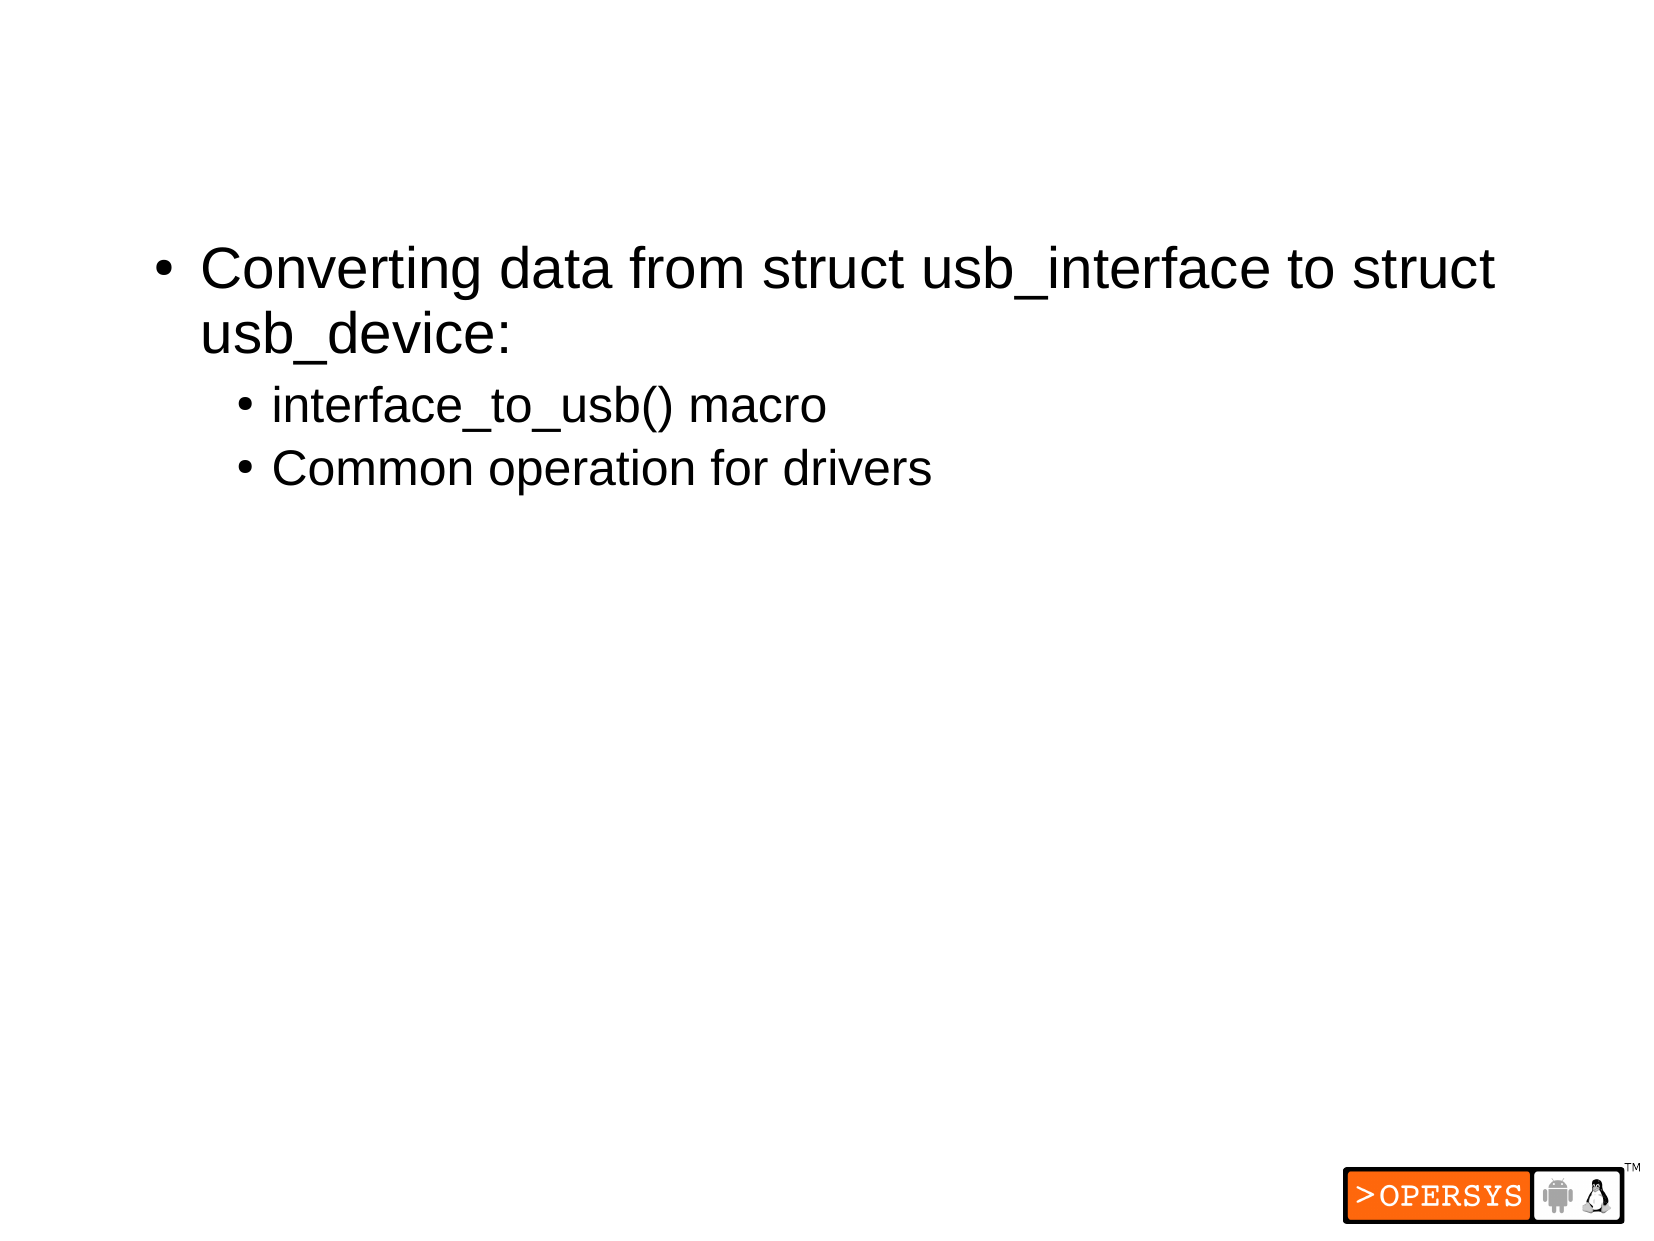

# Converting data from struct usb_interface to struct usb_device:
interface_to_usb() macro
Common operation for drivers